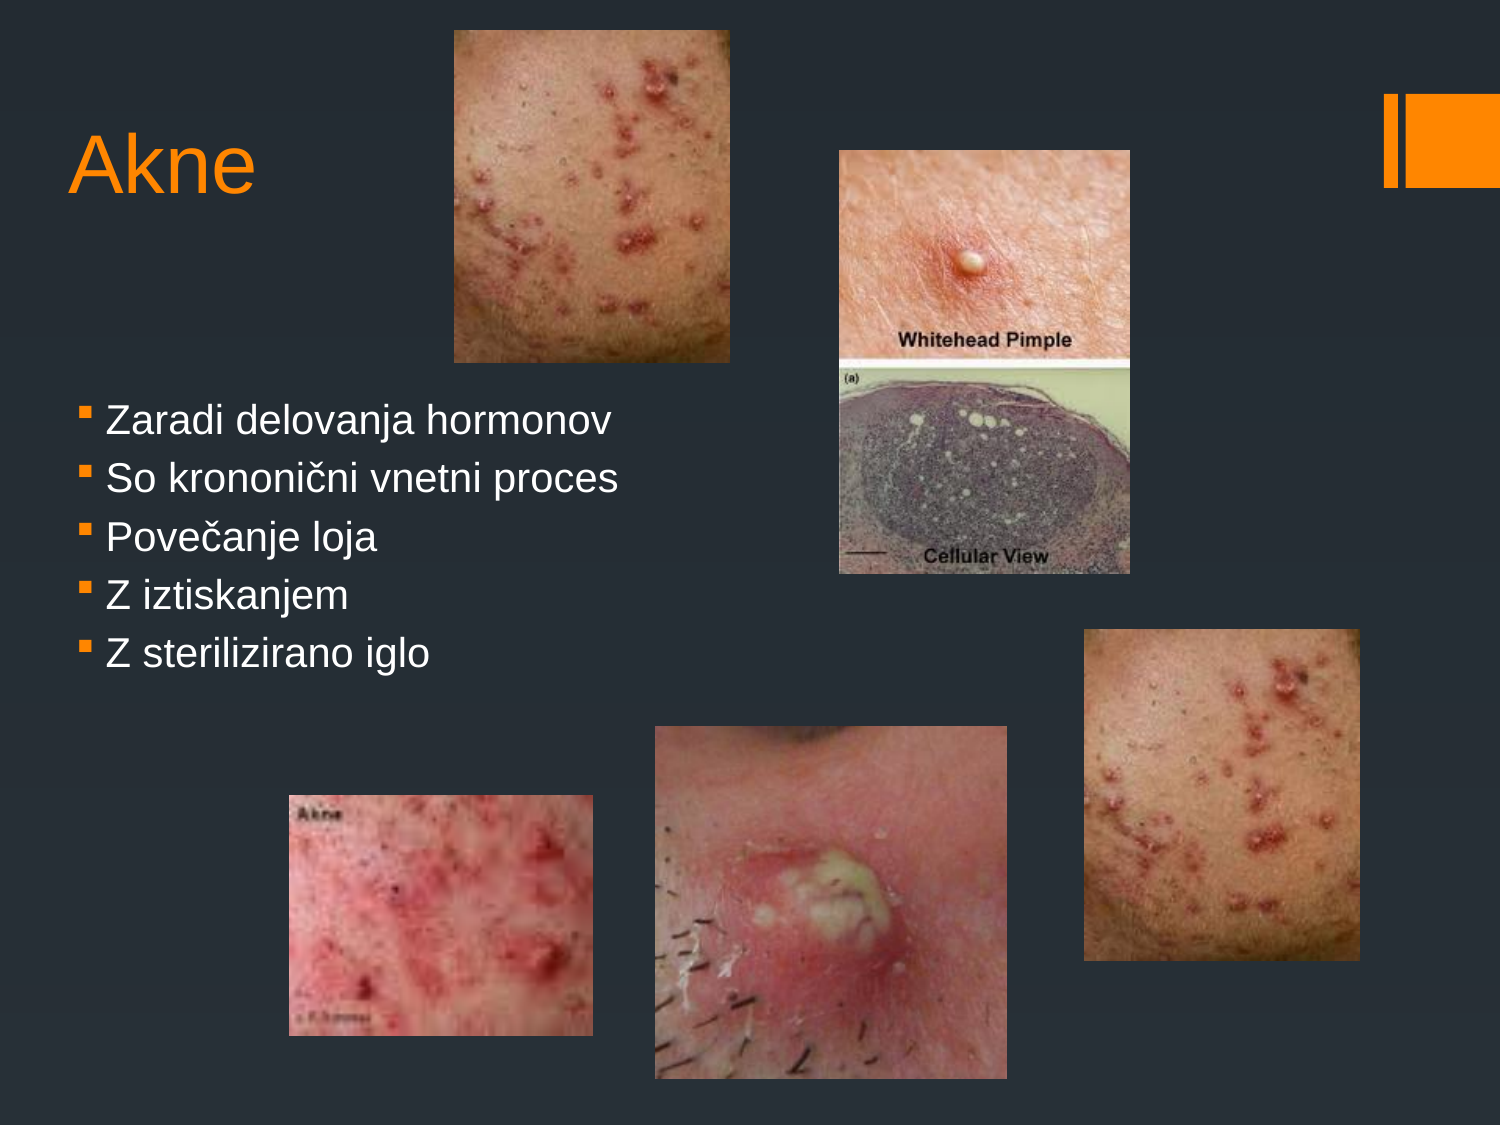

# Akne
Zaradi delovanja hormonov
So krononični vnetni proces
Povečanje loja
Z iztiskanjem
Z sterilizirano iglo